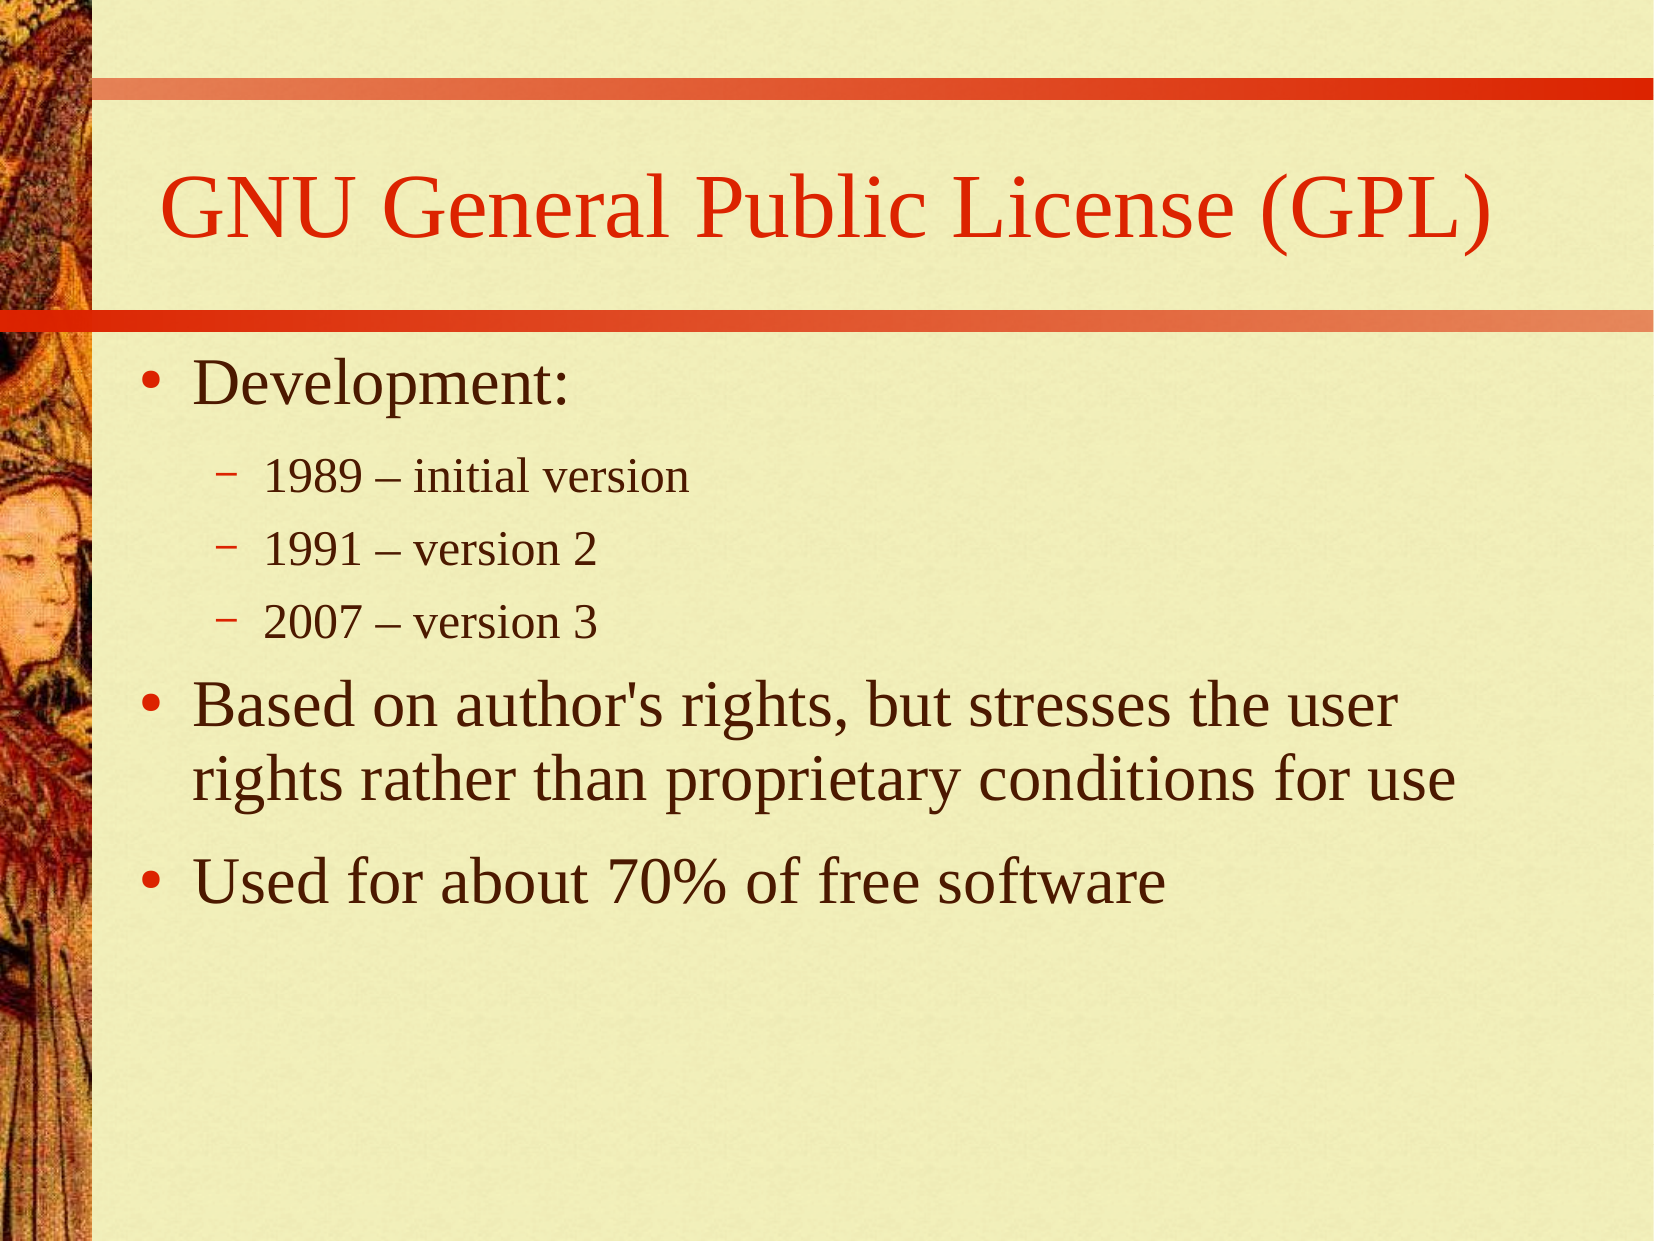

# GNU General Public License (GPL)
Development:
1989 – initial version
1991 – version 2
2007 – version 3
Based on author's rights, but stresses the user rights rather than proprietary conditions for use
Used for about 70% of free software